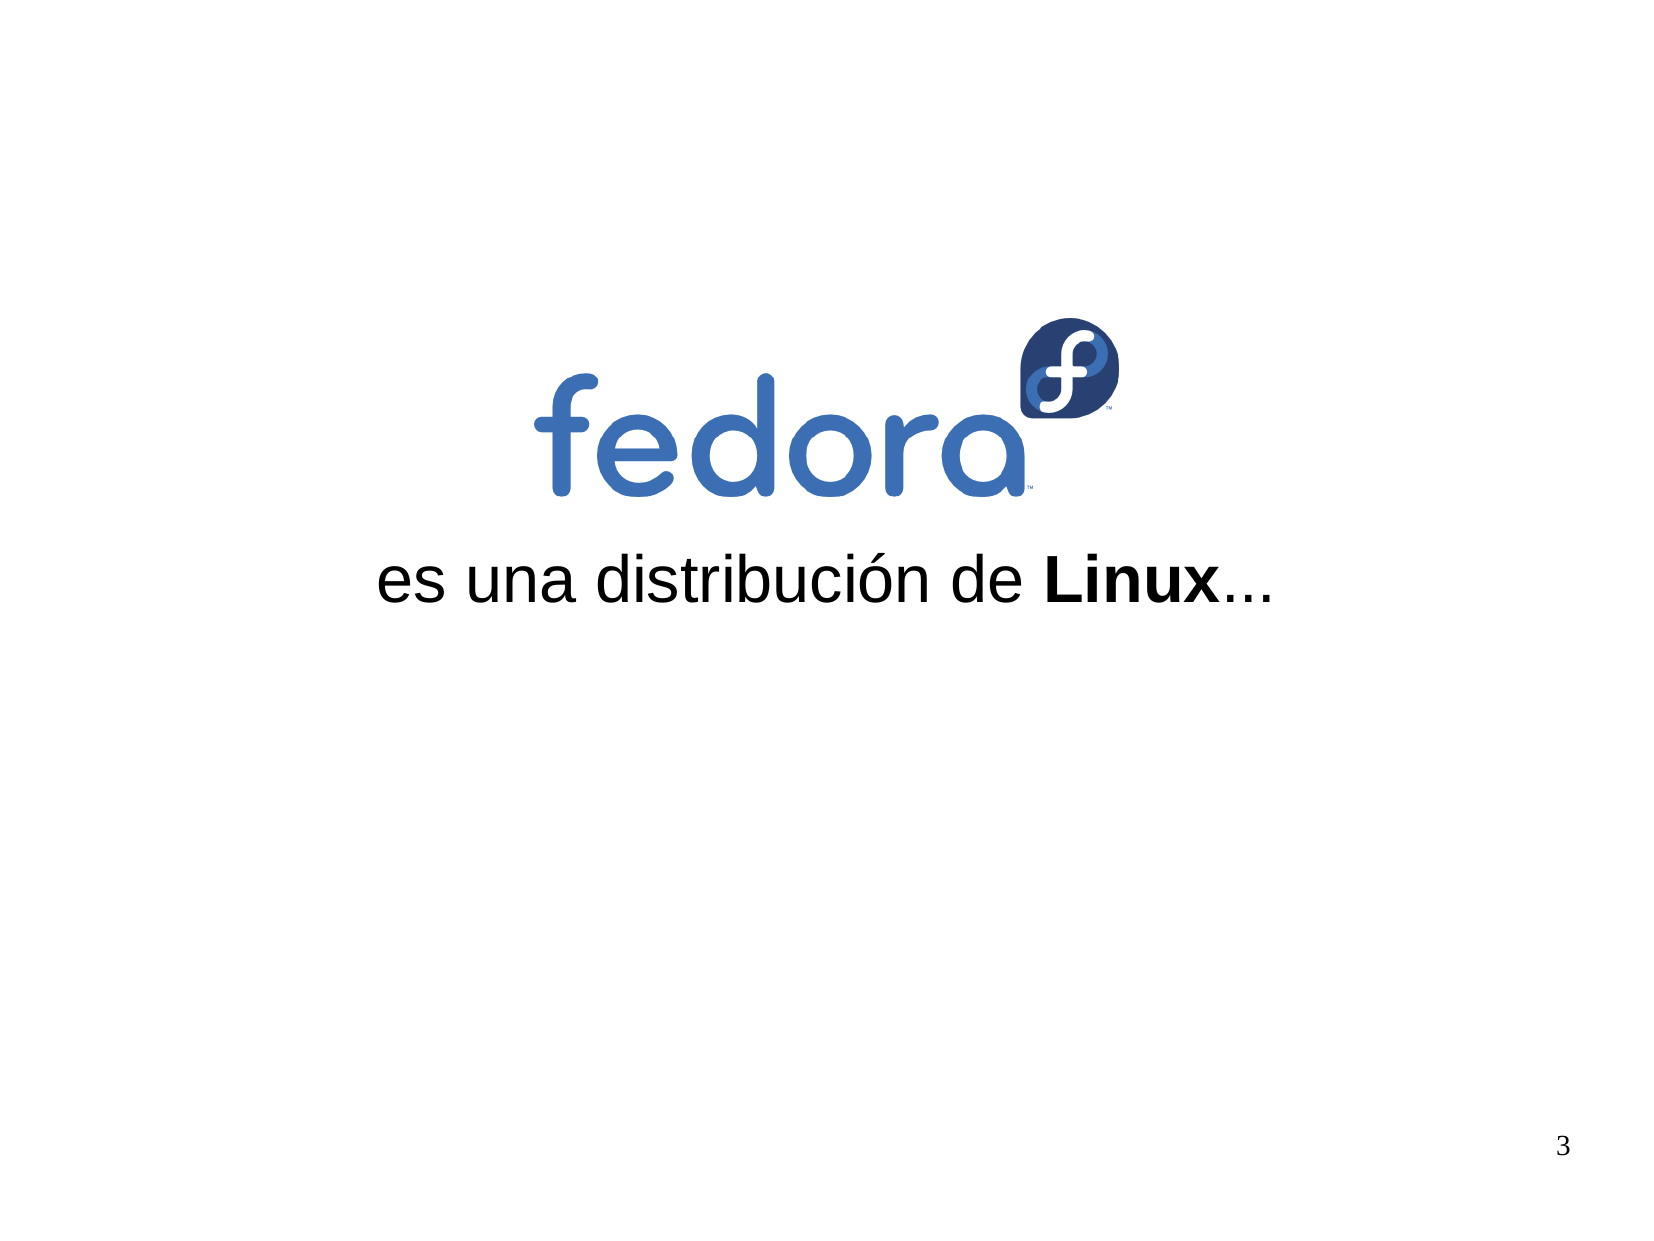

# es una distribución de Linux...
3